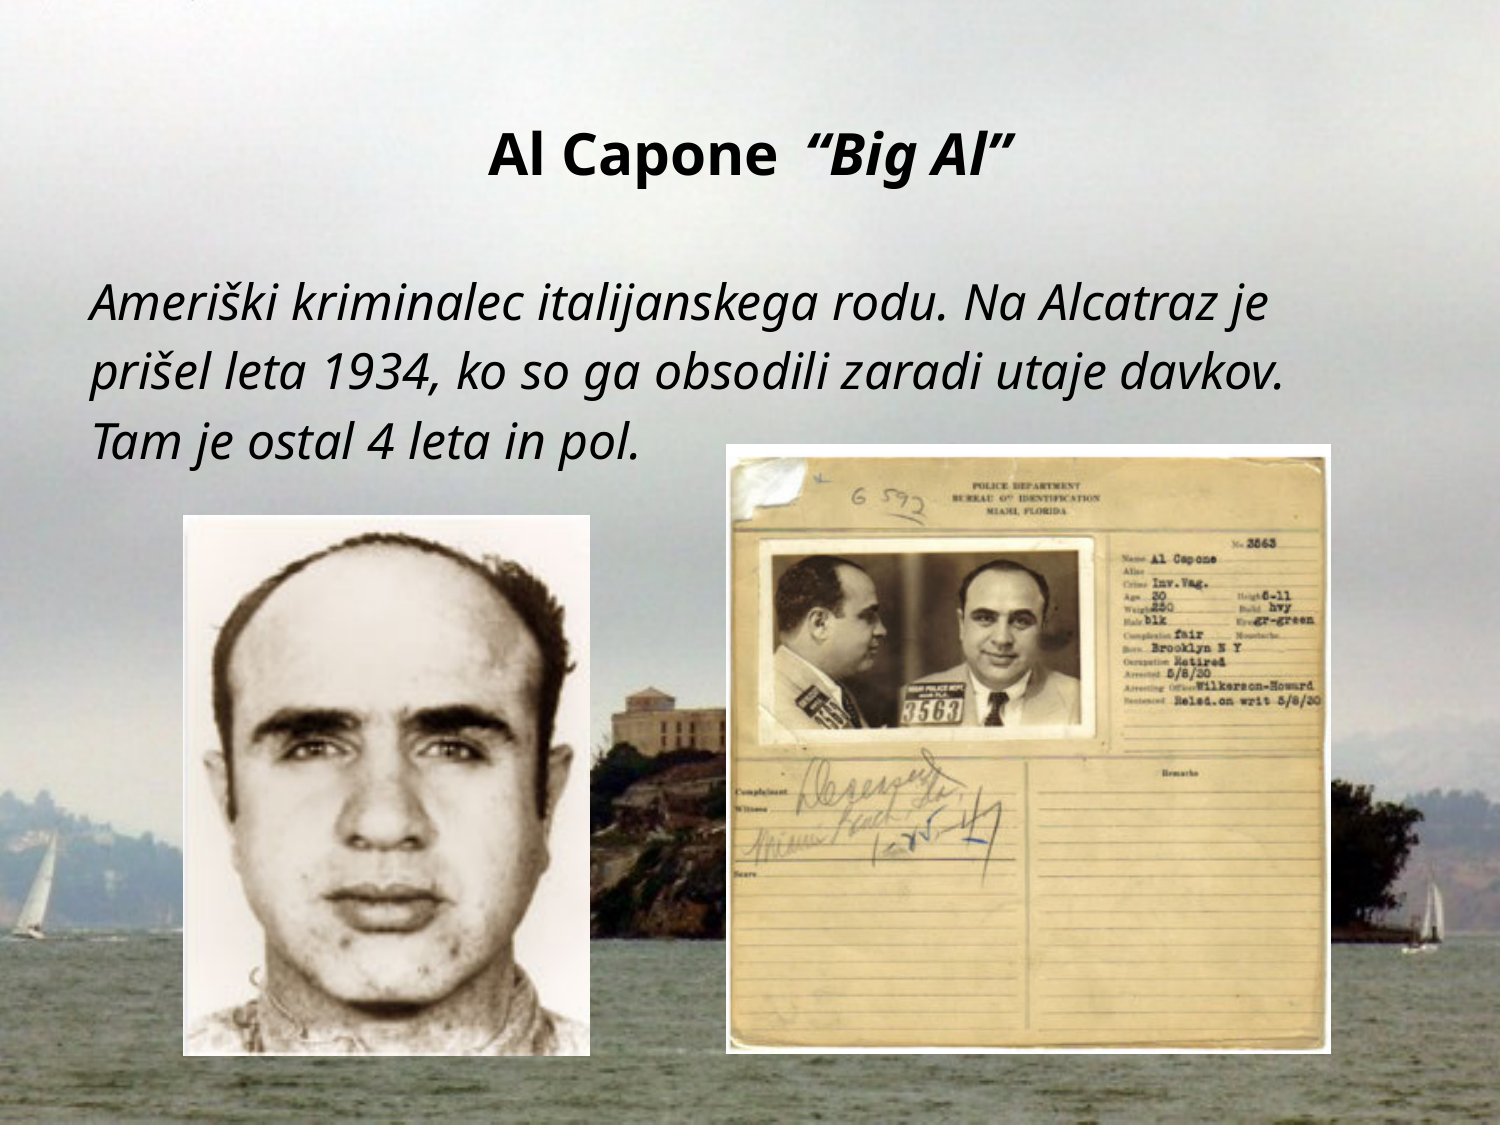

# Al Capone “Big Al”
Ameriški kriminalec italijanskega rodu. Na Alcatraz je
prišel leta 1934, ko so ga obsodili zaradi utaje davkov.
Tam je ostal 4 leta in pol.